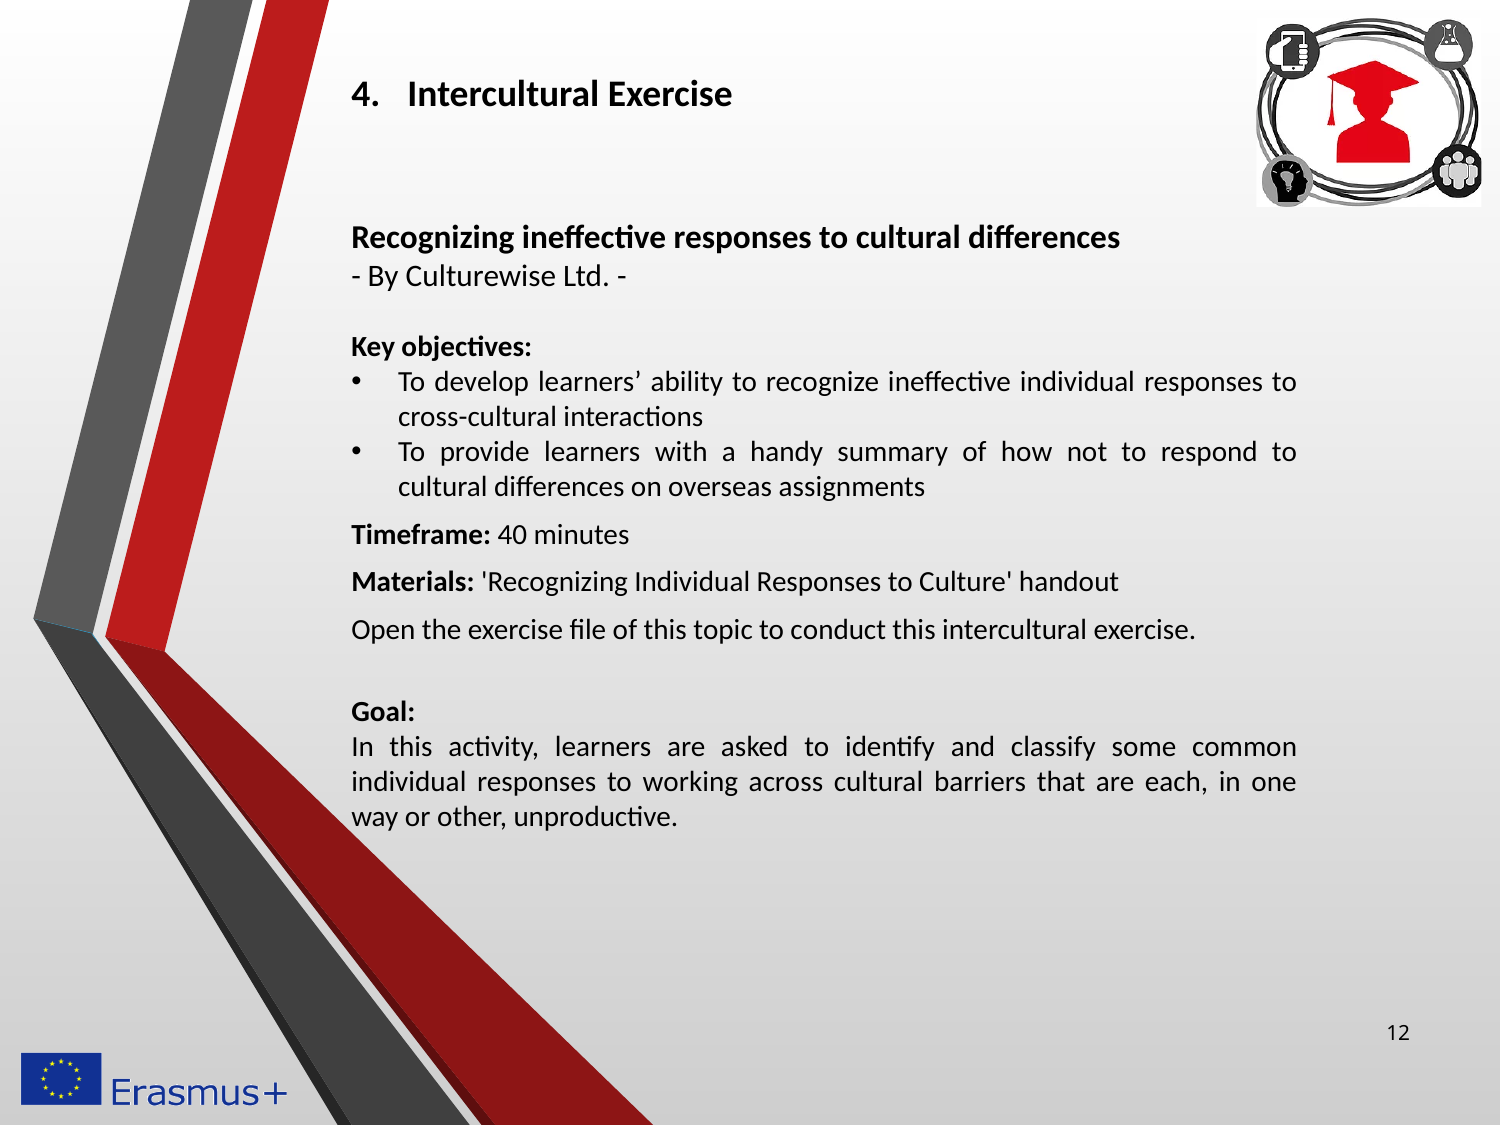

Intercultural Exercise
Recognizing ineffective responses to cultural differences
- By Culturewise Ltd. -
Key objectives:
To develop learners’ ability to recognize ineffective individual responses to cross-cultural interactions
To provide learners with a handy summary of how not to respond to cultural differences on overseas assignments
Timeframe: 40 minutes
Materials: 'Recognizing Individual Responses to Culture' handout
Open the exercise file of this topic to conduct this intercultural exercise.
Goal:
In this activity, learners are asked to identify and classify some common individual responses to working across cultural barriers that are each, in one way or other, unproductive.